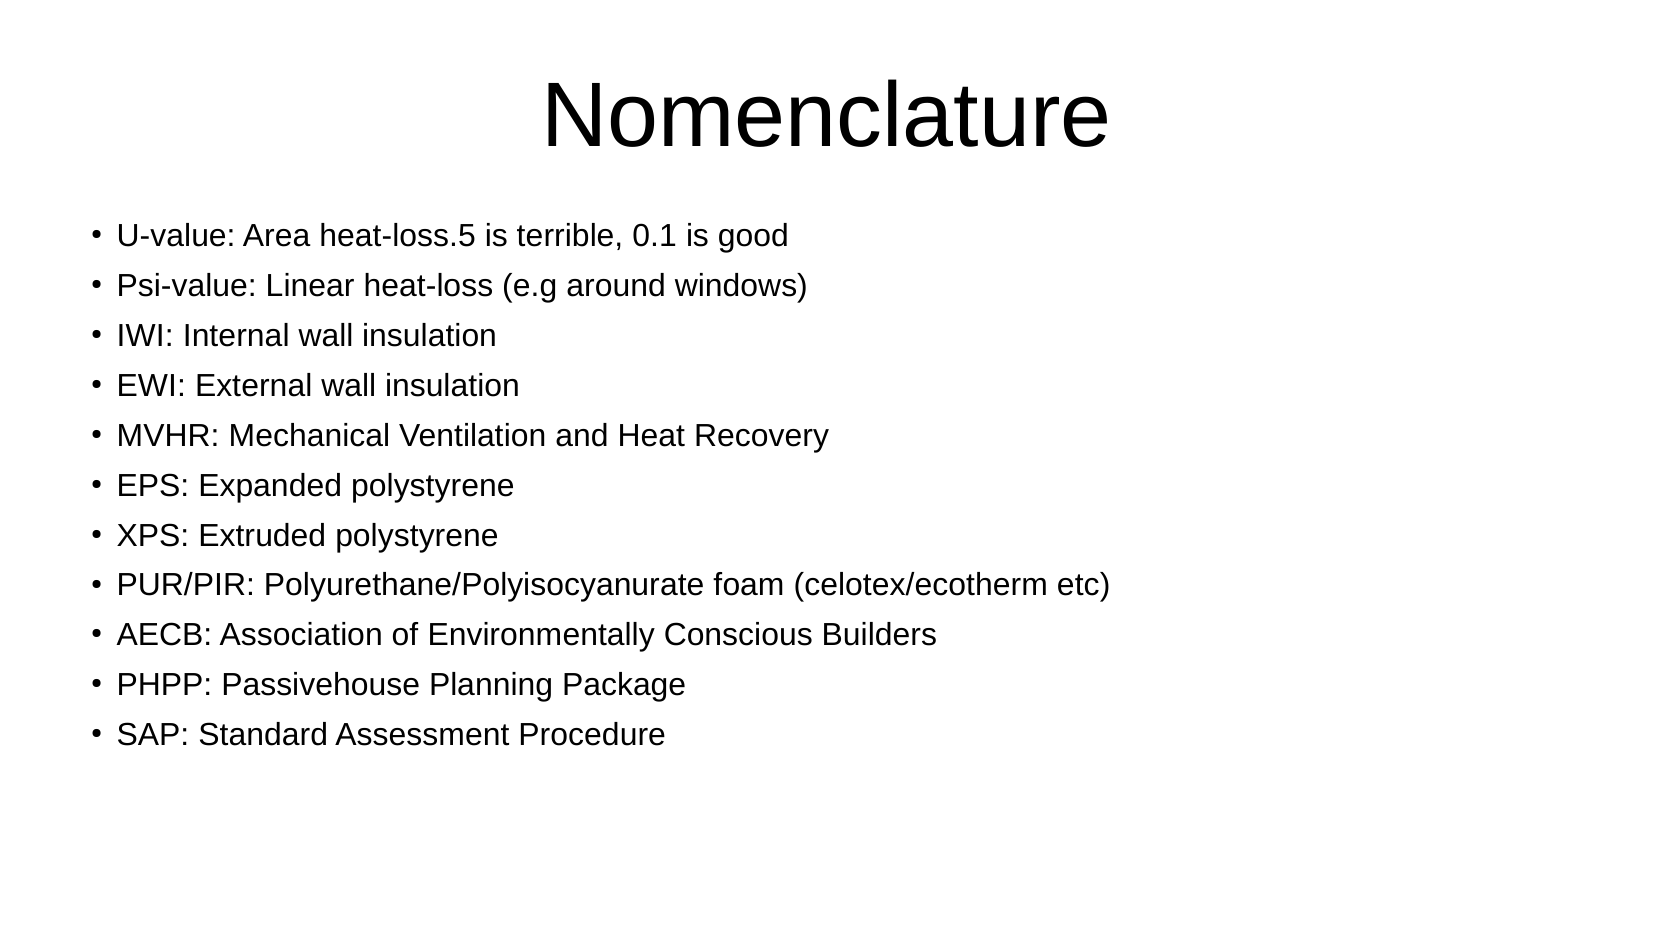

# Nomenclature
U-value: Area heat-loss.5 is terrible, 0.1 is good
Psi-value: Linear heat-loss (e.g around windows)
IWI: Internal wall insulation
EWI: External wall insulation
MVHR: Mechanical Ventilation and Heat Recovery
EPS: Expanded polystyrene
XPS: Extruded polystyrene
PUR/PIR: Polyurethane/Polyisocyanurate foam (celotex/ecotherm etc)
AECB: Association of Environmentally Conscious Builders
PHPP: Passivehouse Planning Package
SAP: Standard Assessment Procedure